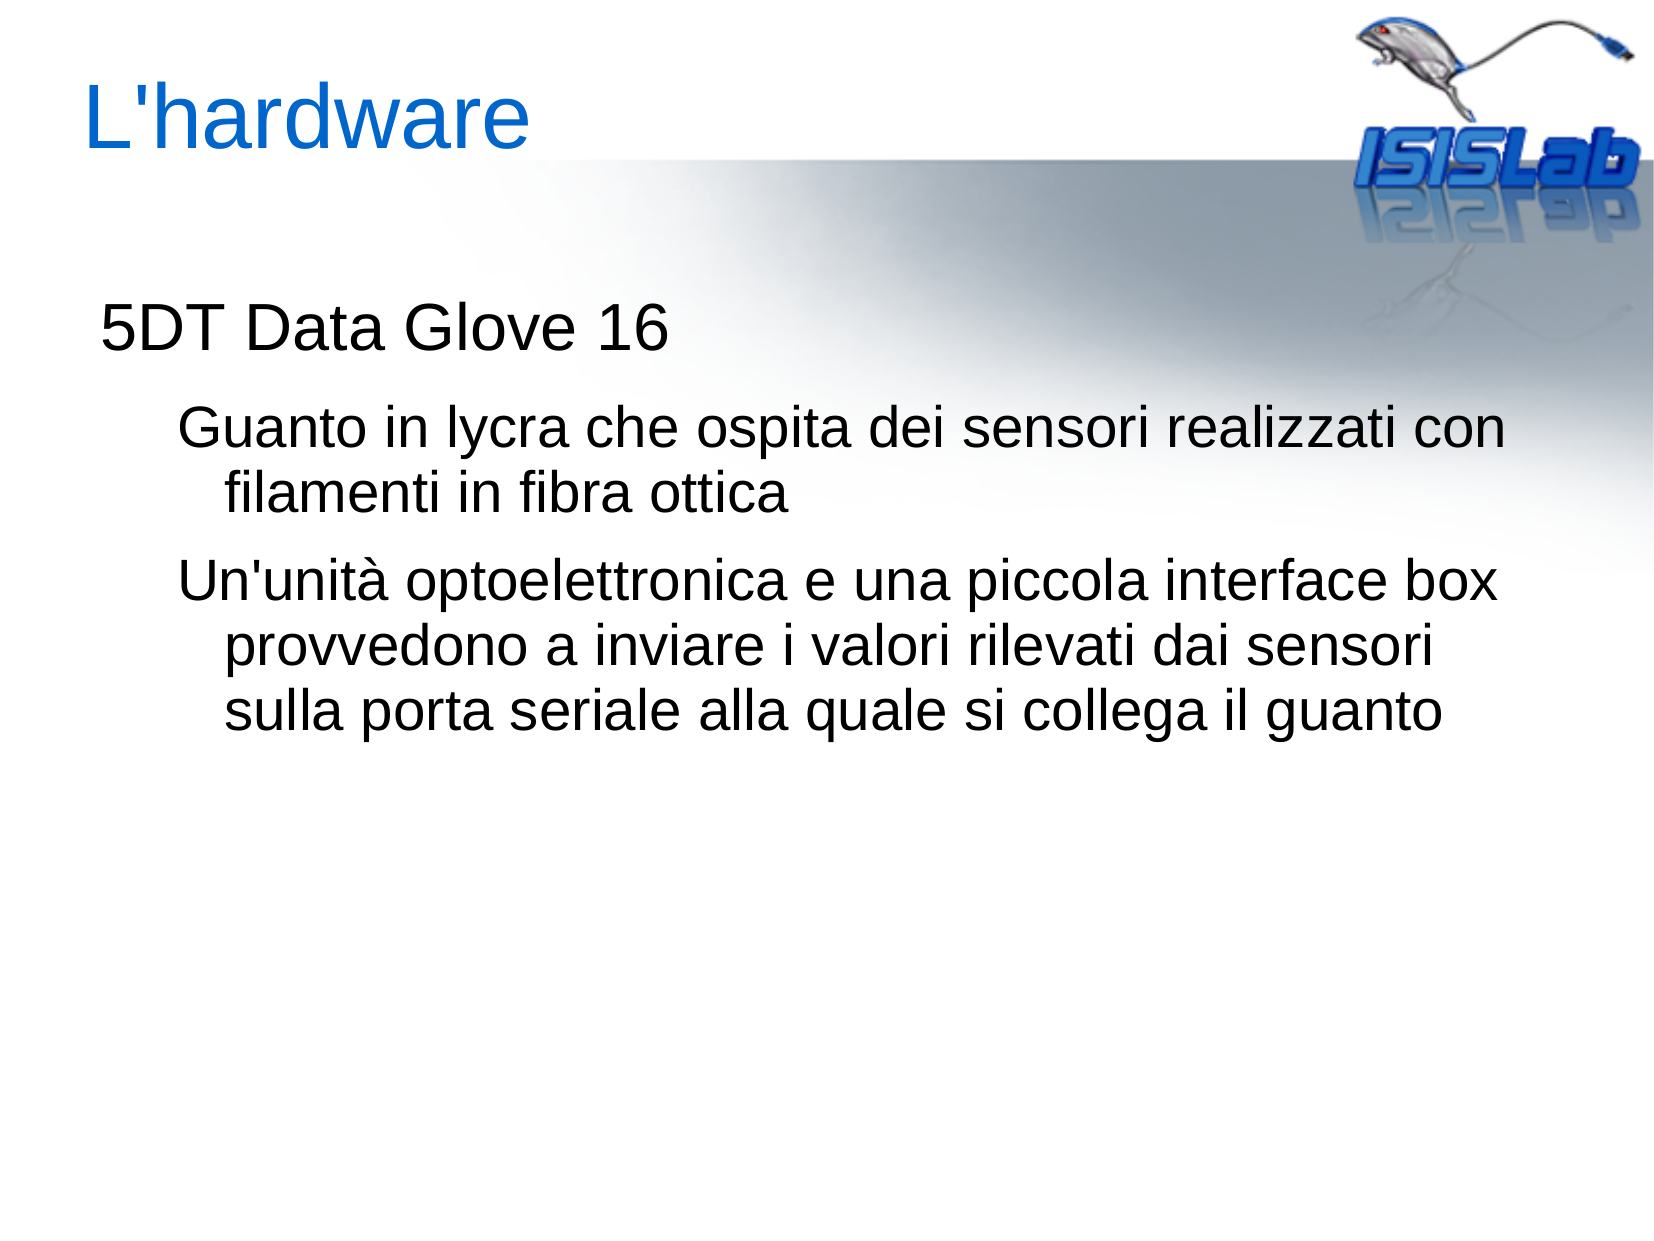

# L'hardware
5DT Data Glove 16
Guanto in lycra che ospita dei sensori realizzati con filamenti in fibra ottica
Un'unità optoelettronica e una piccola interface box provvedono a inviare i valori rilevati dai sensori sulla porta seriale alla quale si collega il guanto